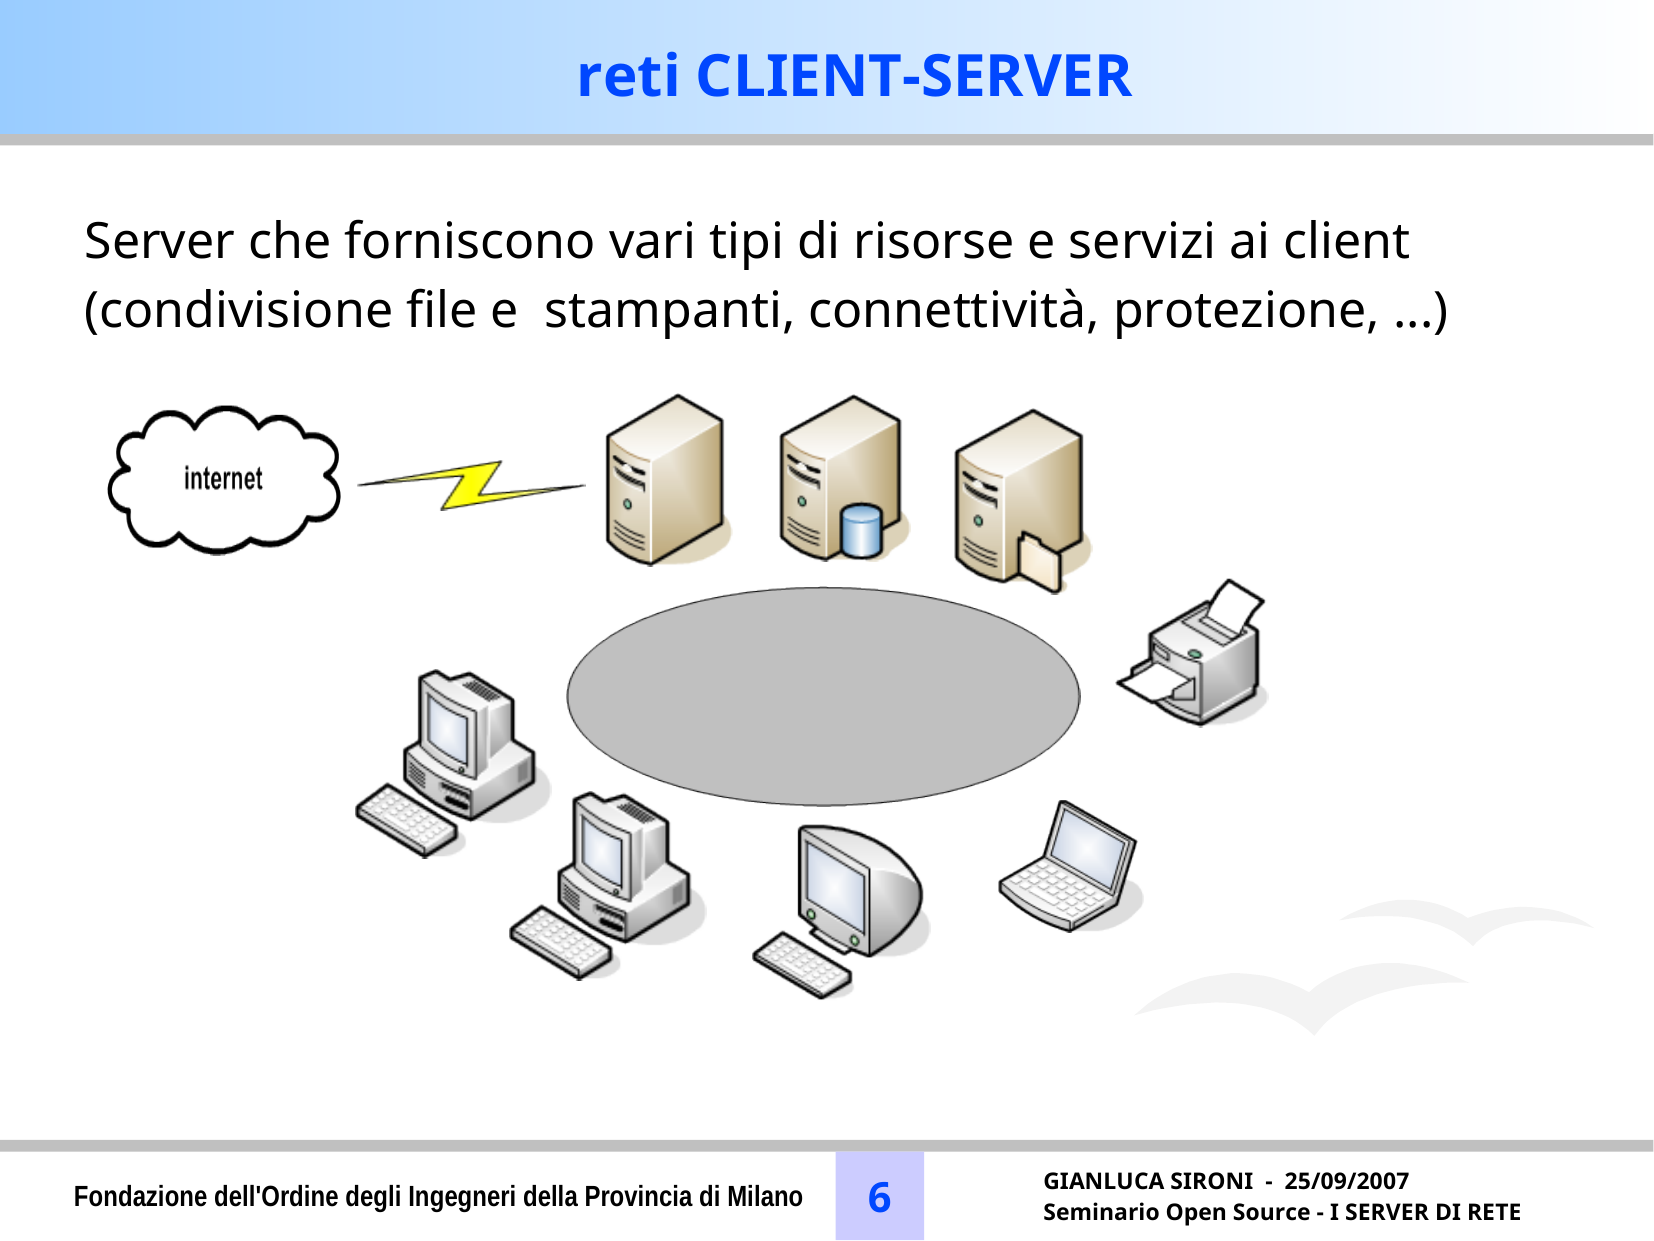

# reti CLIENT-SERVER
Server che forniscono vari tipi di risorse e servizi ai client
(condivisione file e stampanti, connettività, protezione, ...)